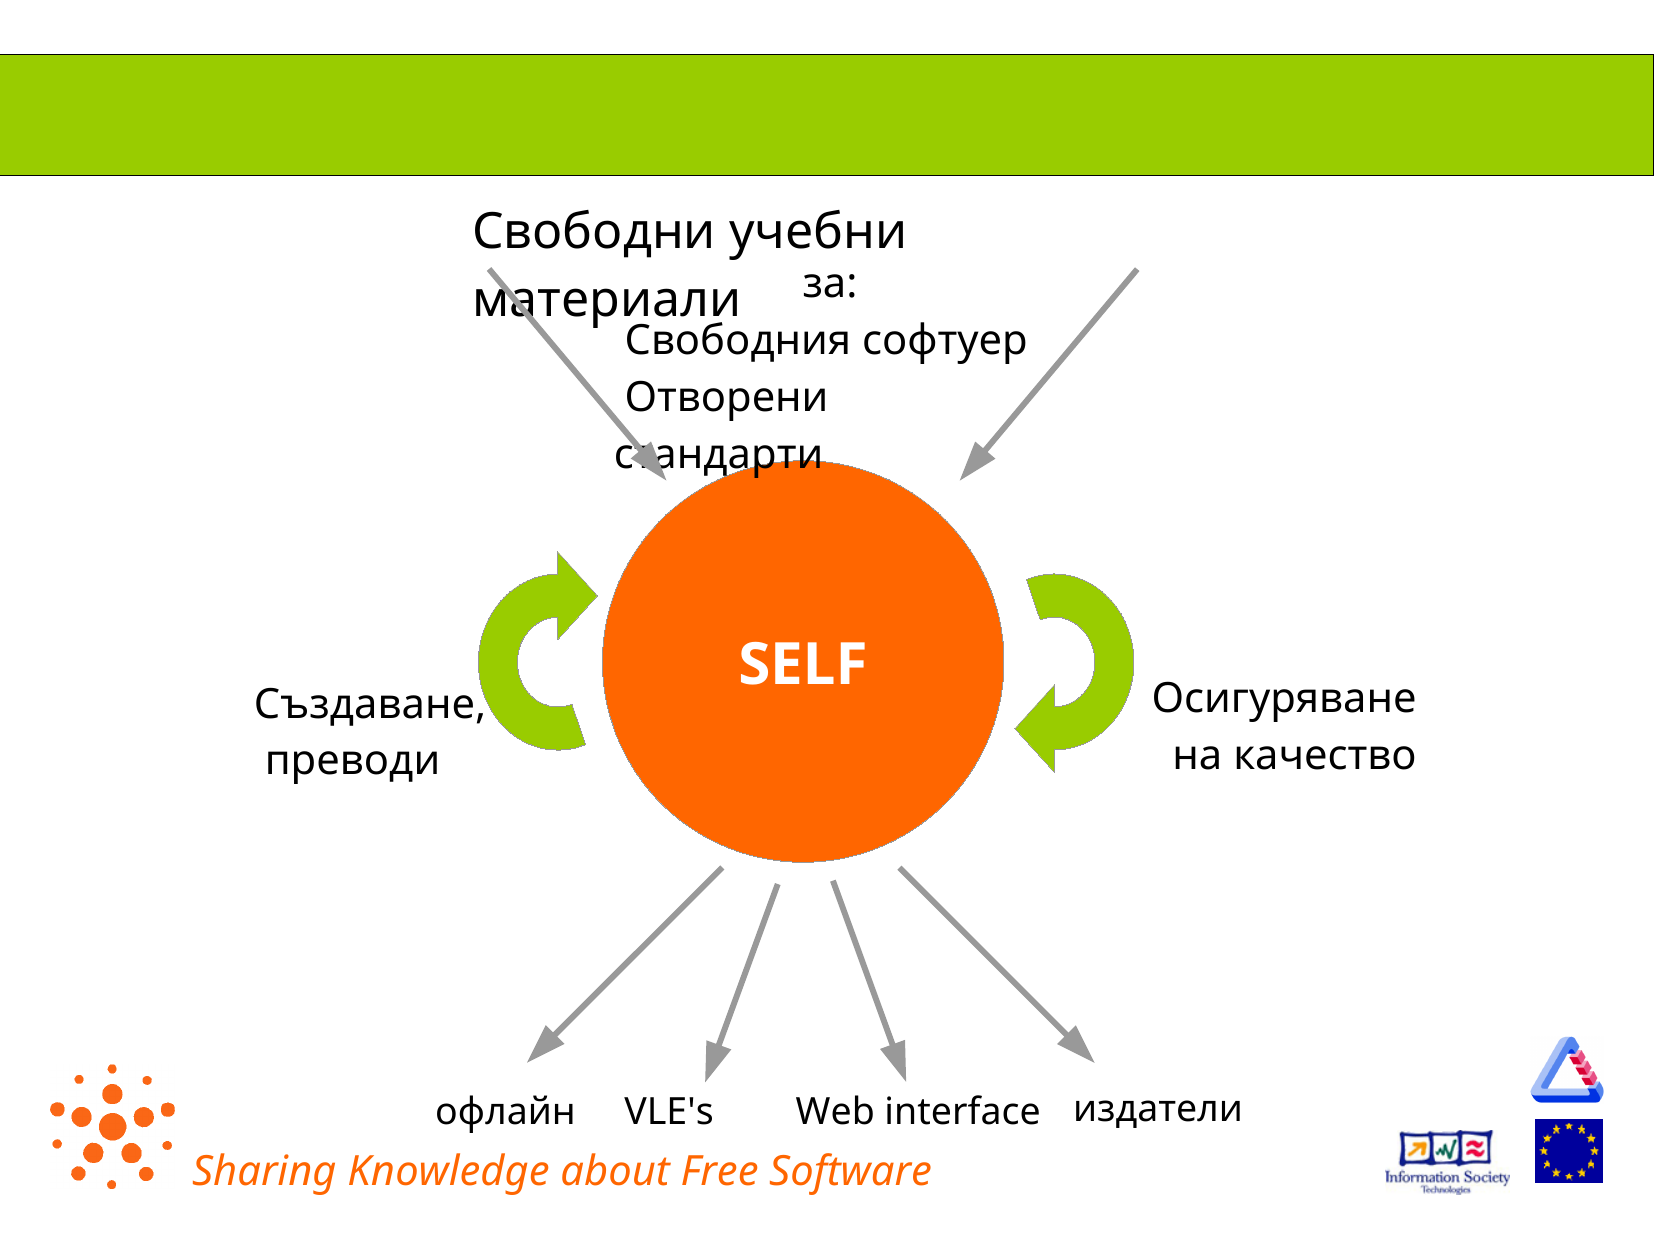

#
Свободни учебни материали
за:
 Свободния софтуер
 Отворени стандарти
SELF
Осигуряване
на качество
Създаване,
 преводи
издатели
офлайн
VLE's
Web interface